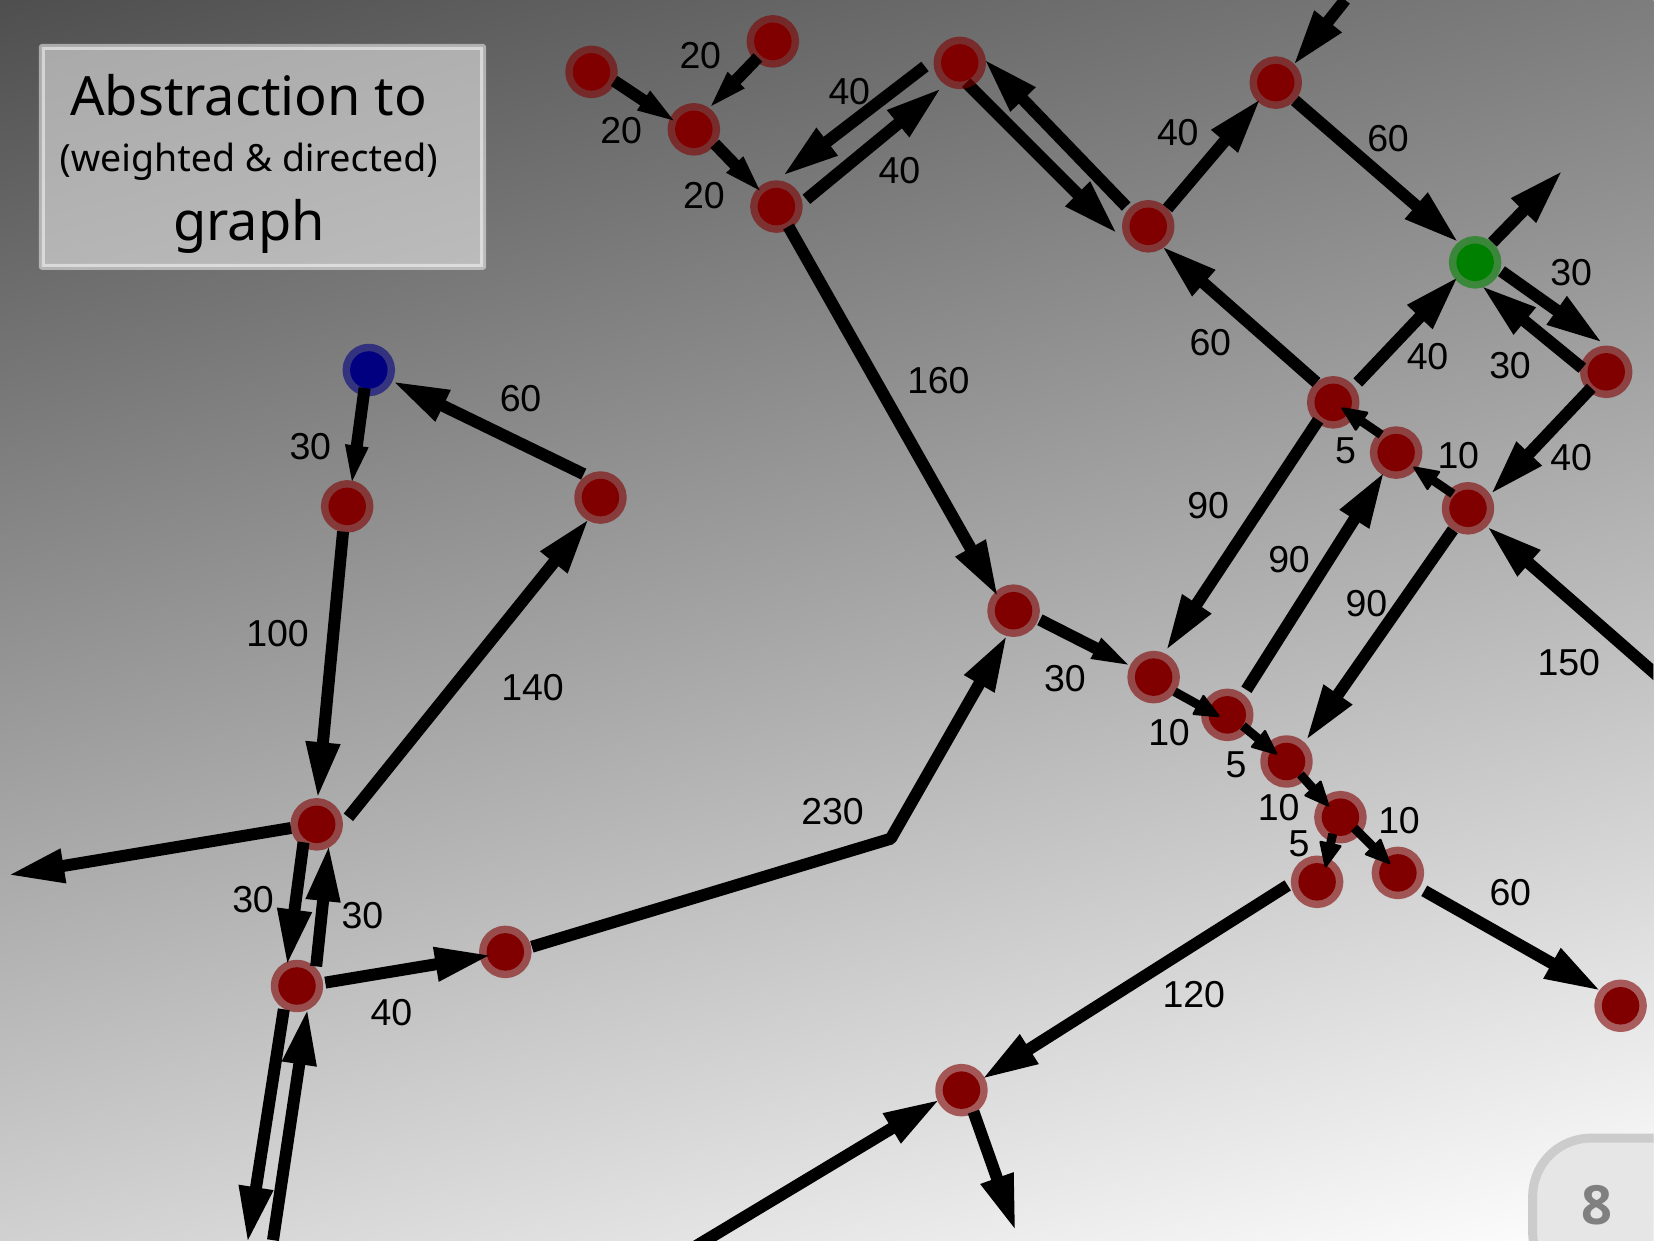

20
Abstraction to
(weighted & directed)
graph
40
20
40
60
40
20
30
60
40
30
160
60
30
5
10
40
90
90
90
100
150
30
140
10
5
10
230
10
5
60
30
30
120
40
8